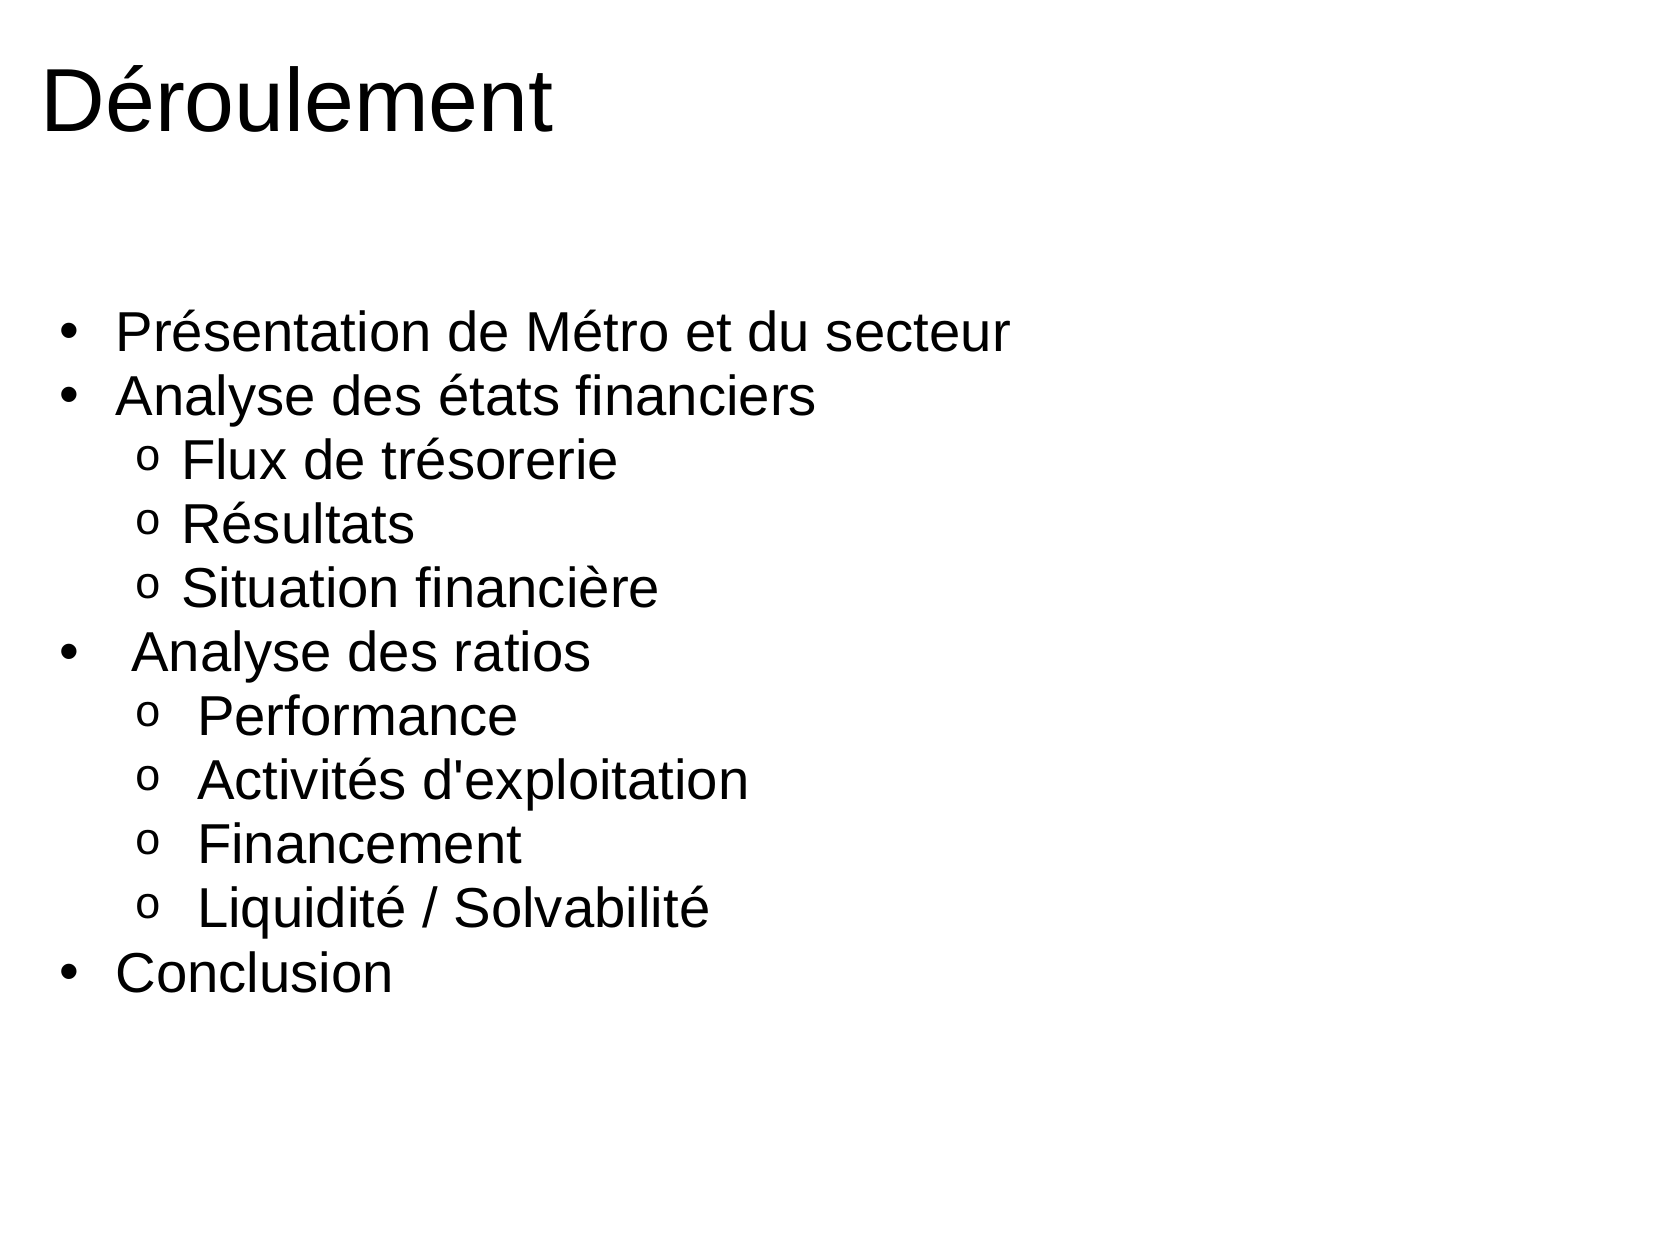

# Déroulement
Présentation de Métro et du secteur
Analyse des états financiers
Flux de trésorerie
Résultats
Situation financière
 Analyse des ratios
 Performance
 Activités d'exploitation
 Financement
 Liquidité / Solvabilité
Conclusion